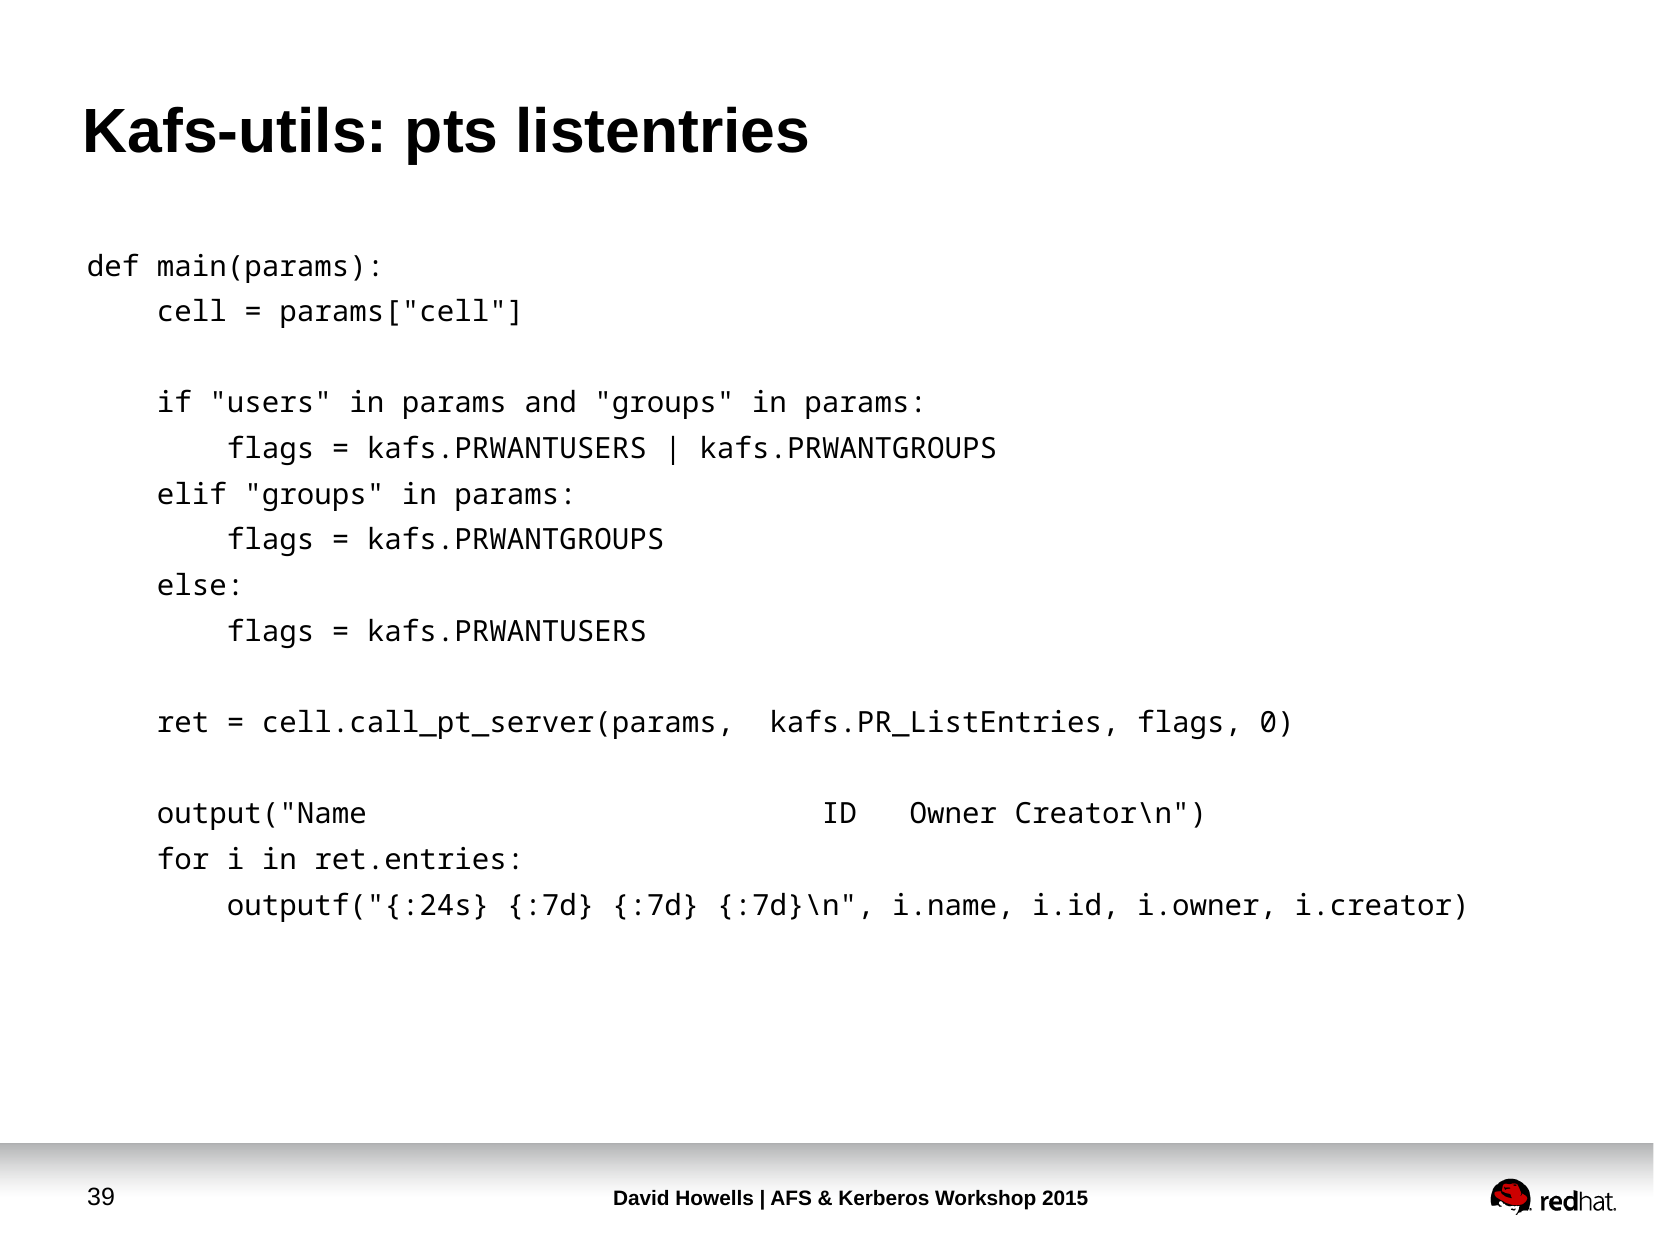

# Kafs-utils: pts listentries
def main(params):
 cell = params["cell"]
 if "users" in params and "groups" in params:
 flags = kafs.PRWANTUSERS | kafs.PRWANTGROUPS
 elif "groups" in params:
 flags = kafs.PRWANTGROUPS
 else:
 flags = kafs.PRWANTUSERS
 ret = cell.call_pt_server(params, kafs.PR_ListEntries, flags, 0)
 output("Name ID Owner Creator\n")
 for i in ret.entries:
 outputf("{:24s} {:7d} {:7d} {:7d}\n", i.name, i.id, i.owner, i.creator)